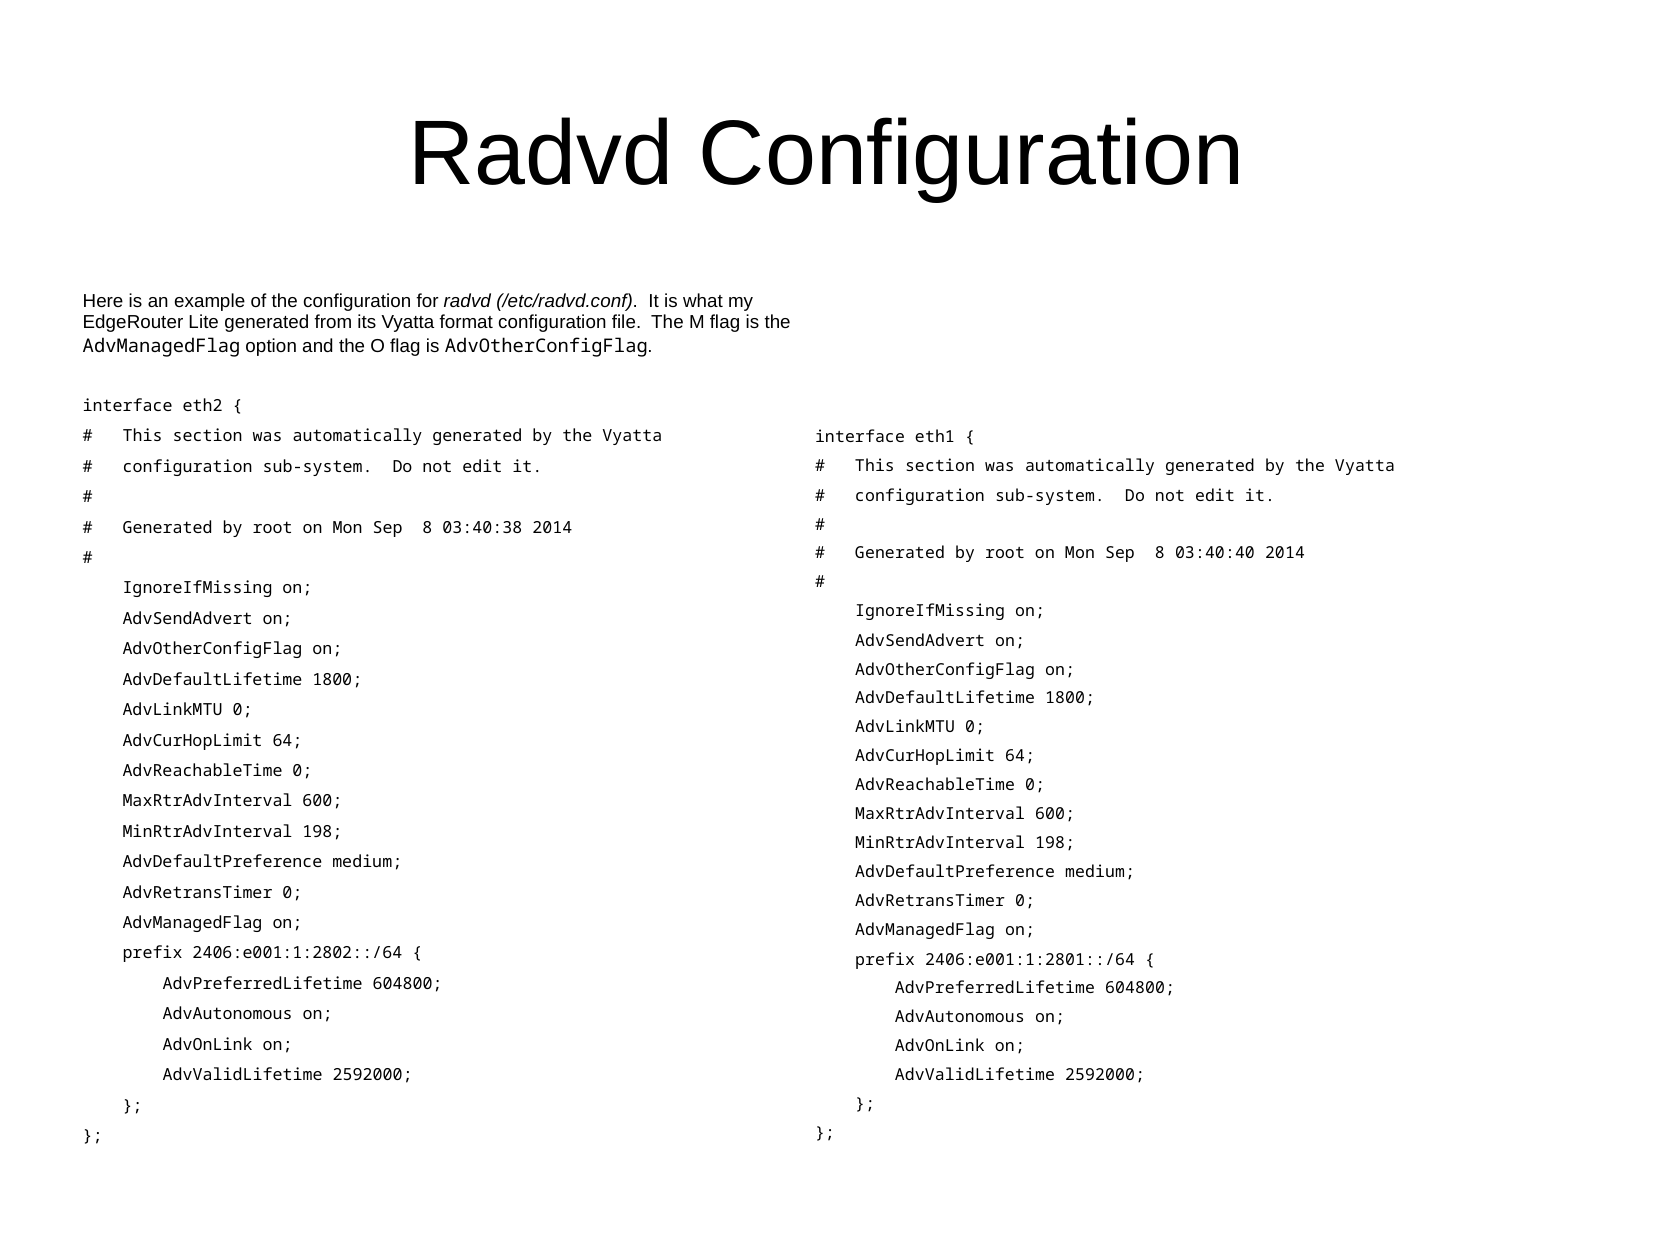

# Radvd Configuration
Here is an example of the configuration for radvd (/etc/radvd.conf). It is what my EdgeRouter Lite generated from its Vyatta format configuration file. The M flag is the AdvManagedFlag option and the O flag is AdvOtherConfigFlag.
interface eth2 {
# This section was automatically generated by the Vyatta
# configuration sub-system. Do not edit it.
#
# Generated by root on Mon Sep 8 03:40:38 2014
#
 IgnoreIfMissing on;
 AdvSendAdvert on;
 AdvOtherConfigFlag on;
 AdvDefaultLifetime 1800;
 AdvLinkMTU 0;
 AdvCurHopLimit 64;
 AdvReachableTime 0;
 MaxRtrAdvInterval 600;
 MinRtrAdvInterval 198;
 AdvDefaultPreference medium;
 AdvRetransTimer 0;
 AdvManagedFlag on;
 prefix 2406:e001:1:2802::/64 {
 AdvPreferredLifetime 604800;
 AdvAutonomous on;
 AdvOnLink on;
 AdvValidLifetime 2592000;
 };
};
interface eth1 {
# This section was automatically generated by the Vyatta
# configuration sub-system. Do not edit it.
#
# Generated by root on Mon Sep 8 03:40:40 2014
#
 IgnoreIfMissing on;
 AdvSendAdvert on;
 AdvOtherConfigFlag on;
 AdvDefaultLifetime 1800;
 AdvLinkMTU 0;
 AdvCurHopLimit 64;
 AdvReachableTime 0;
 MaxRtrAdvInterval 600;
 MinRtrAdvInterval 198;
 AdvDefaultPreference medium;
 AdvRetransTimer 0;
 AdvManagedFlag on;
 prefix 2406:e001:1:2801::/64 {
 AdvPreferredLifetime 604800;
 AdvAutonomous on;
 AdvOnLink on;
 AdvValidLifetime 2592000;
 };
};